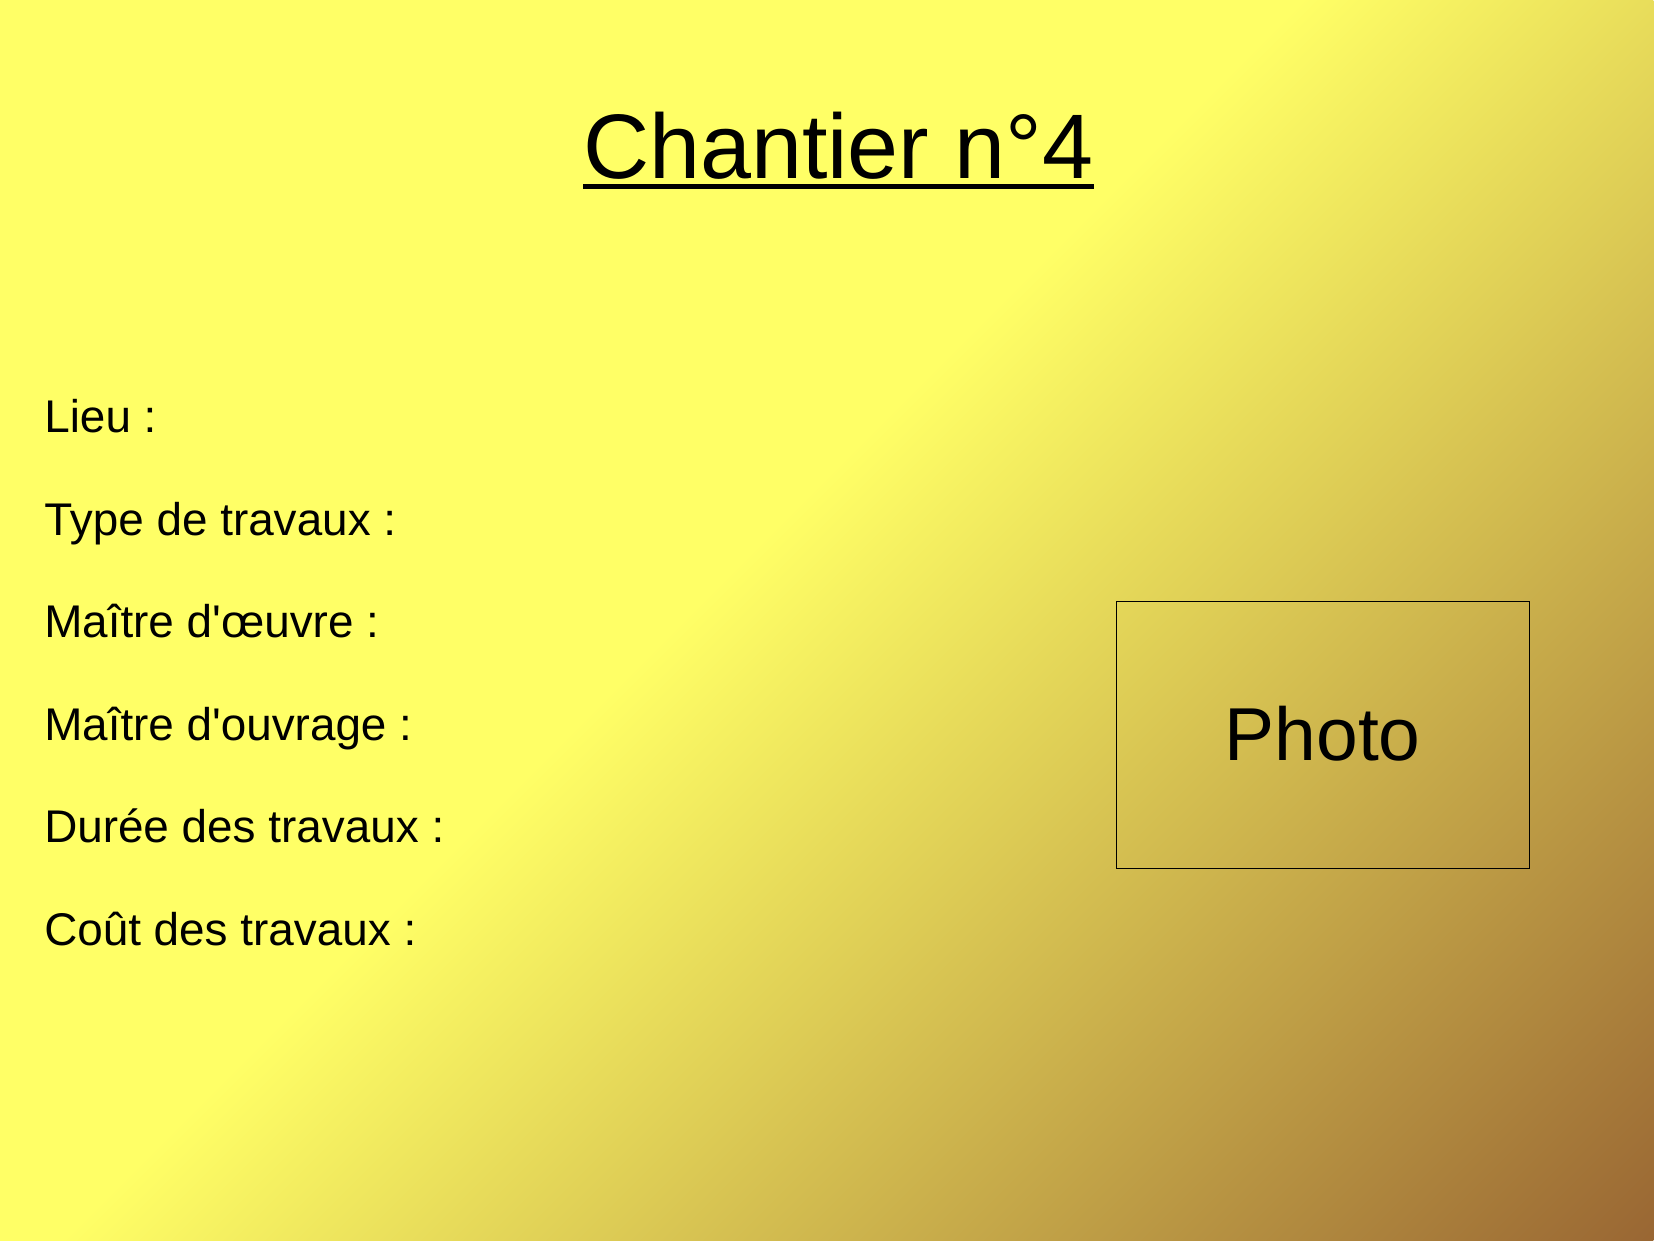

Chantier n°4
Lieu :
Type de travaux :
Maître d'œuvre :
Maître d'ouvrage :
Durée des travaux :
Coût des travaux :
Photo